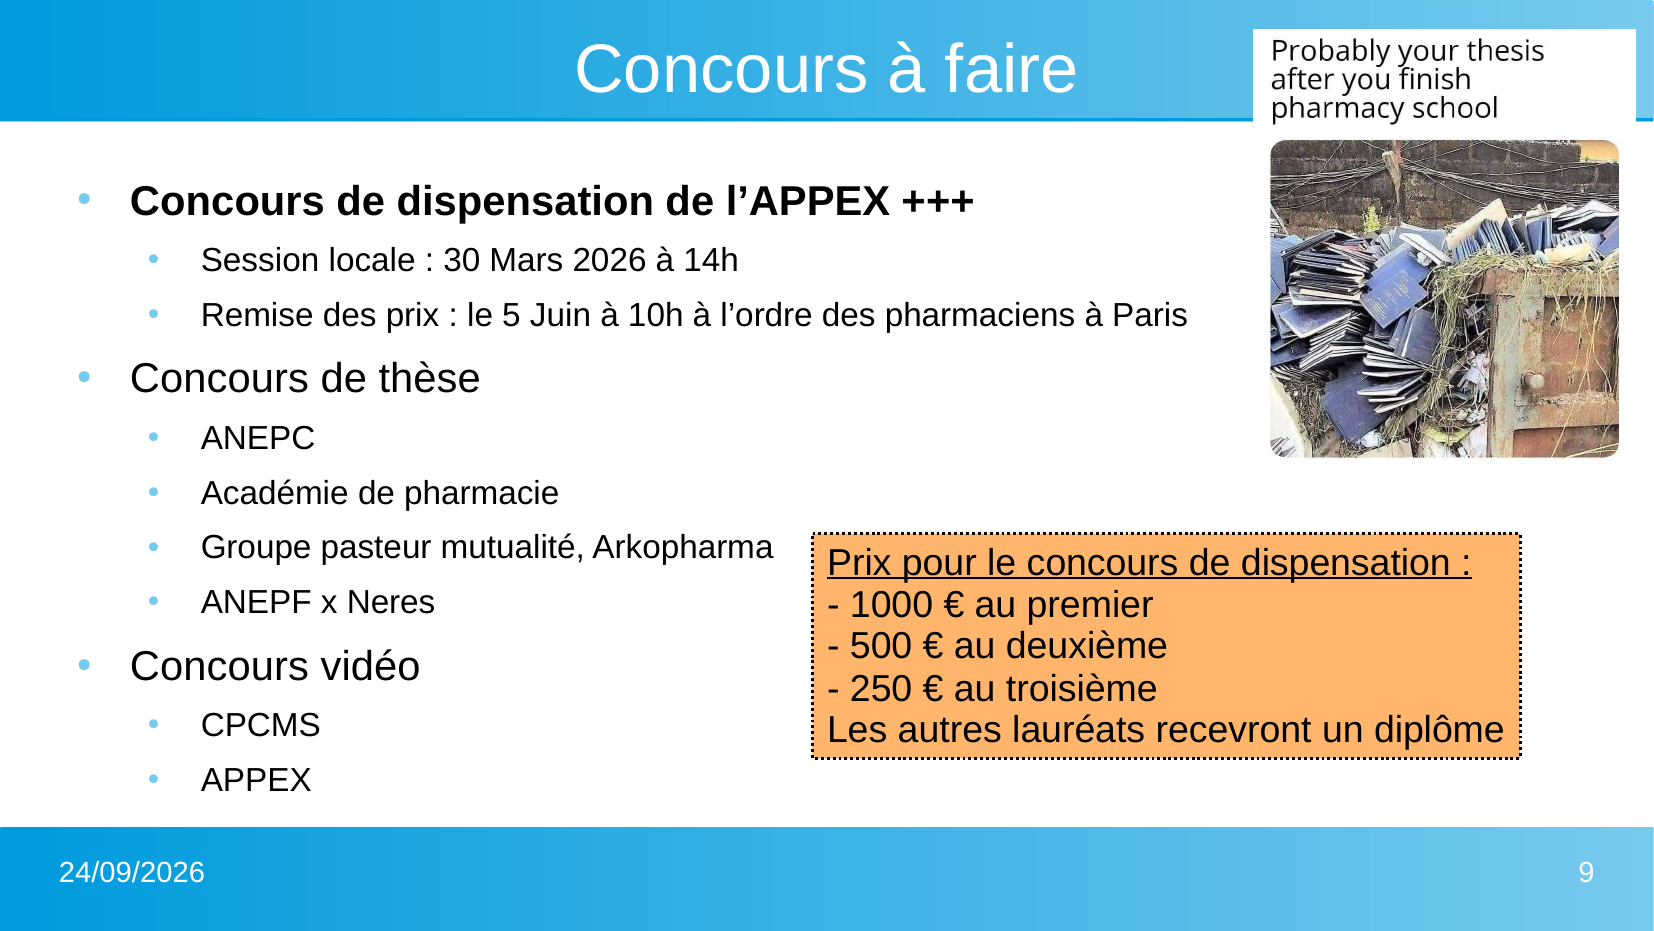

# Concours à faire
Concours de dispensation de l’APPEX +++
Session locale : 30 Mars 2026 à 14h
Remise des prix : le 5 Juin à 10h à l’ordre des pharmaciens à Paris
Concours de thèse
ANEPC
Académie de pharmacie
Groupe pasteur mutualité, Arkopharma
ANEPF x Neres
Concours vidéo
CPCMS
APPEX
Prix pour le concours de dispensation :
- 1000 € au premier
- 500 € au deuxième
- 250 € au troisième
Les autres lauréats recevront un diplôme
9